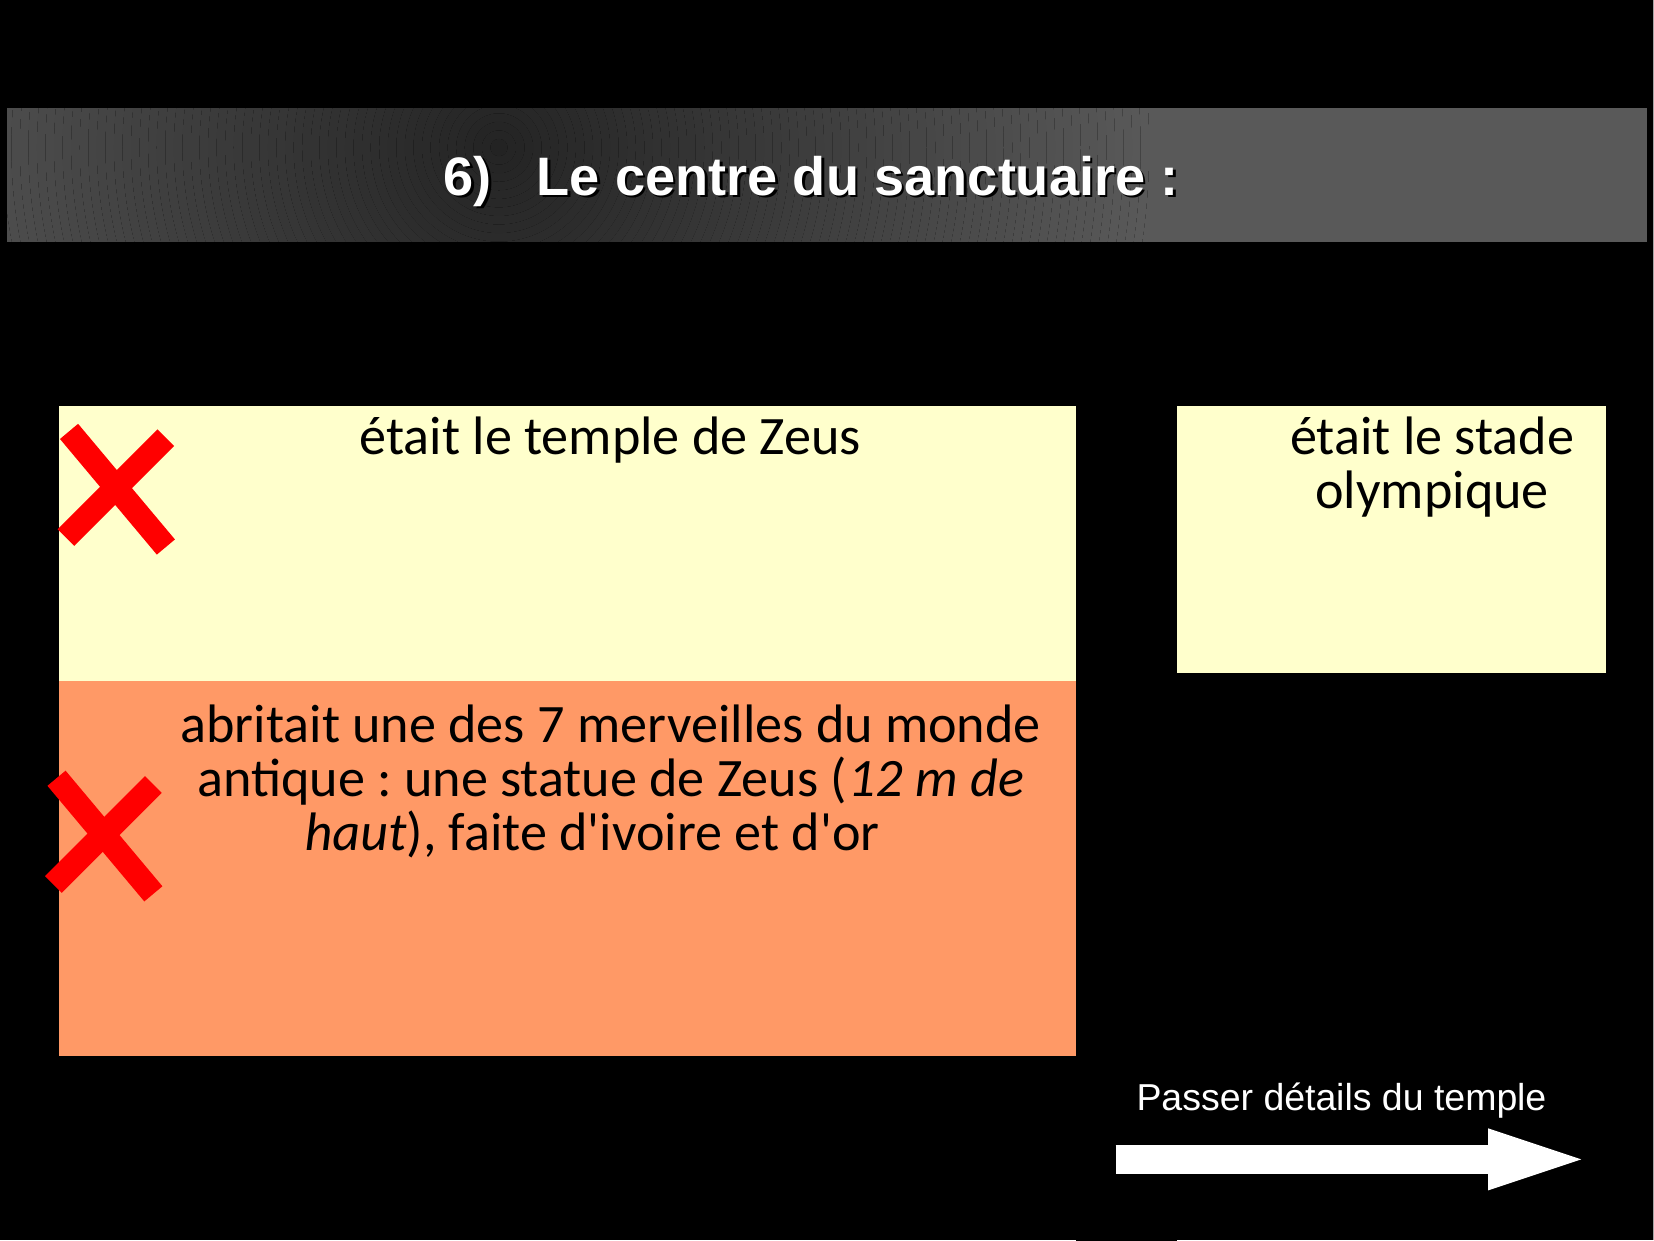

6) Le centre du sanctuaire :
| | était le temple de Zeus | | | était le stade olympique |
| --- | --- | --- | --- | --- |
| | abritait une des 7 merveilles du monde antique : une statue de Zeus (12 m de haut), faite d'ivoire et d'or | | | |
Passer détails du temple